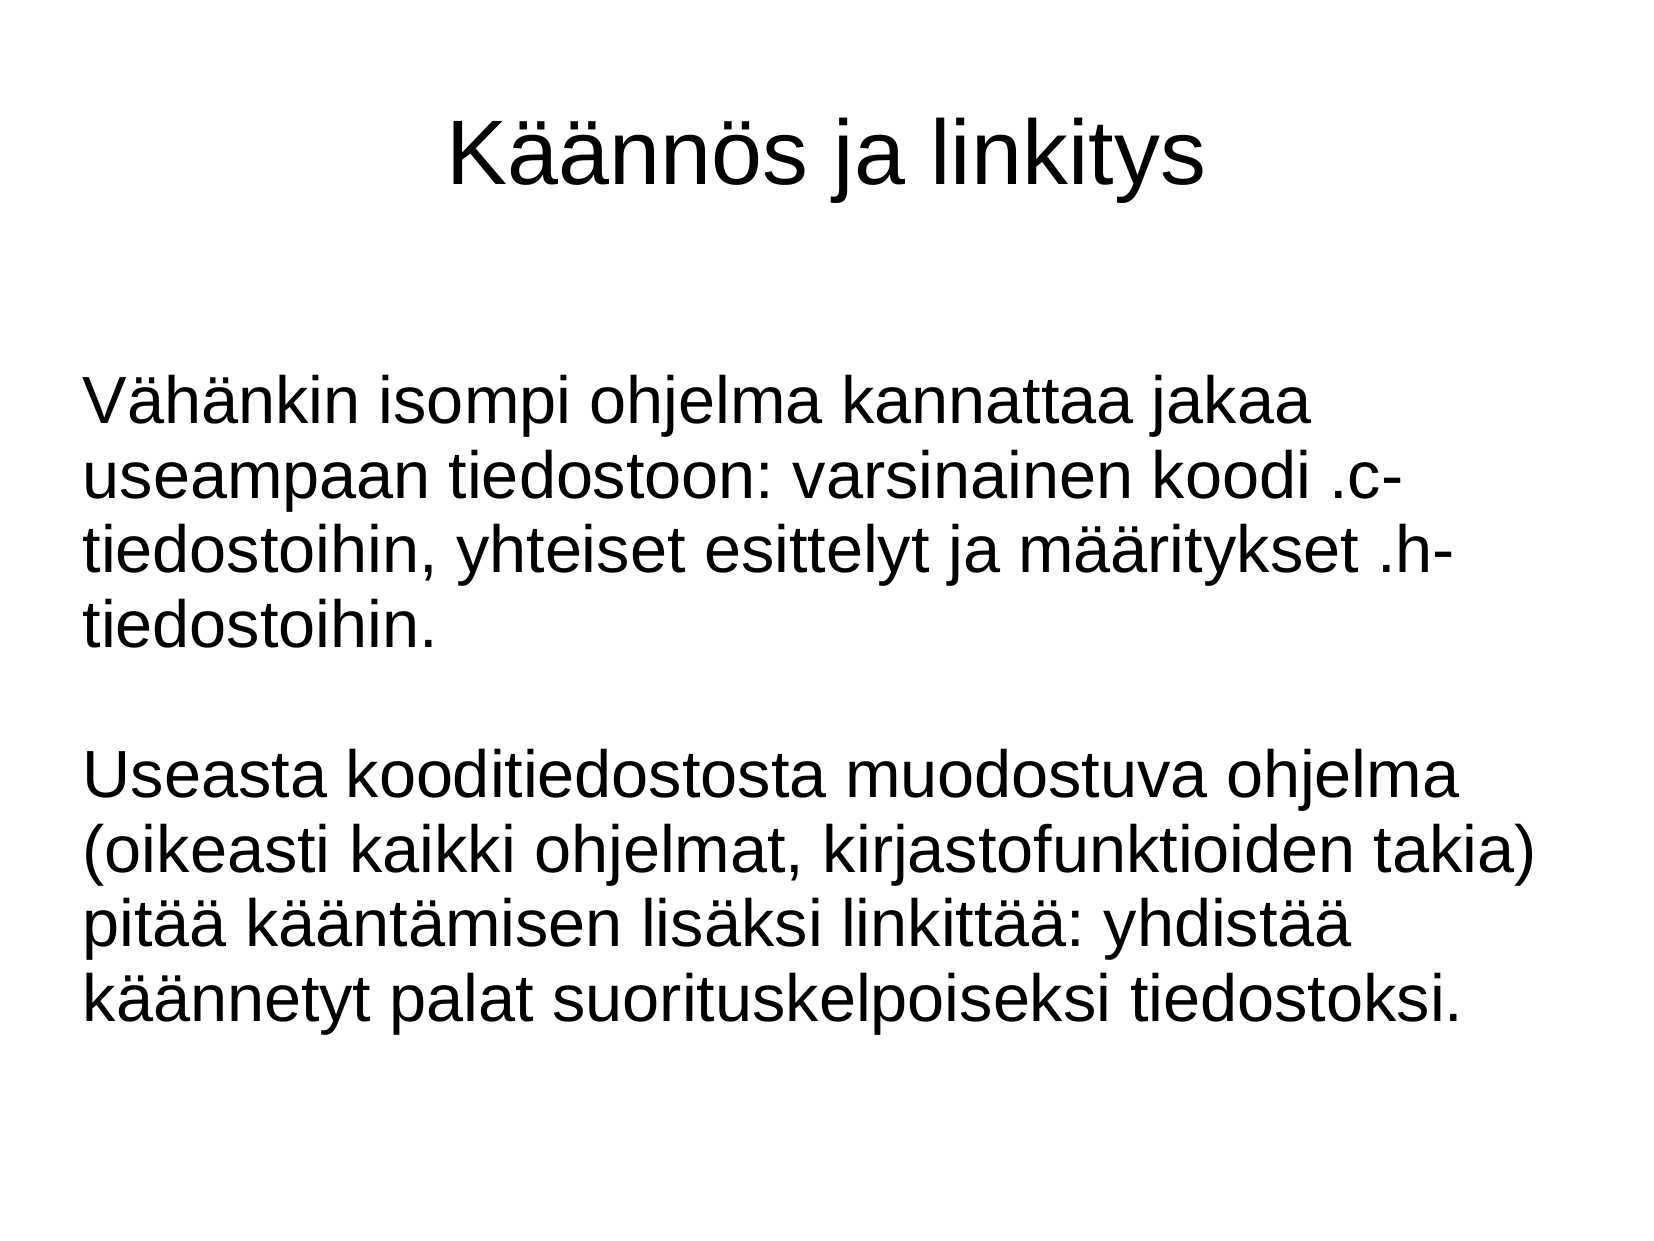

# Käännös ja linkitys
Vähänkin isompi ohjelma kannattaa jakaa useampaan tiedostoon: varsinainen koodi .c-tiedostoihin, yhteiset esittelyt ja määritykset .h-tiedostoihin.
Useasta kooditiedostosta muodostuva ohjelma (oikeasti kaikki ohjelmat, kirjastofunktioiden takia) pitää kääntämisen lisäksi linkittää: yhdistää käännetyt palat suorituskelpoiseksi tiedostoksi.